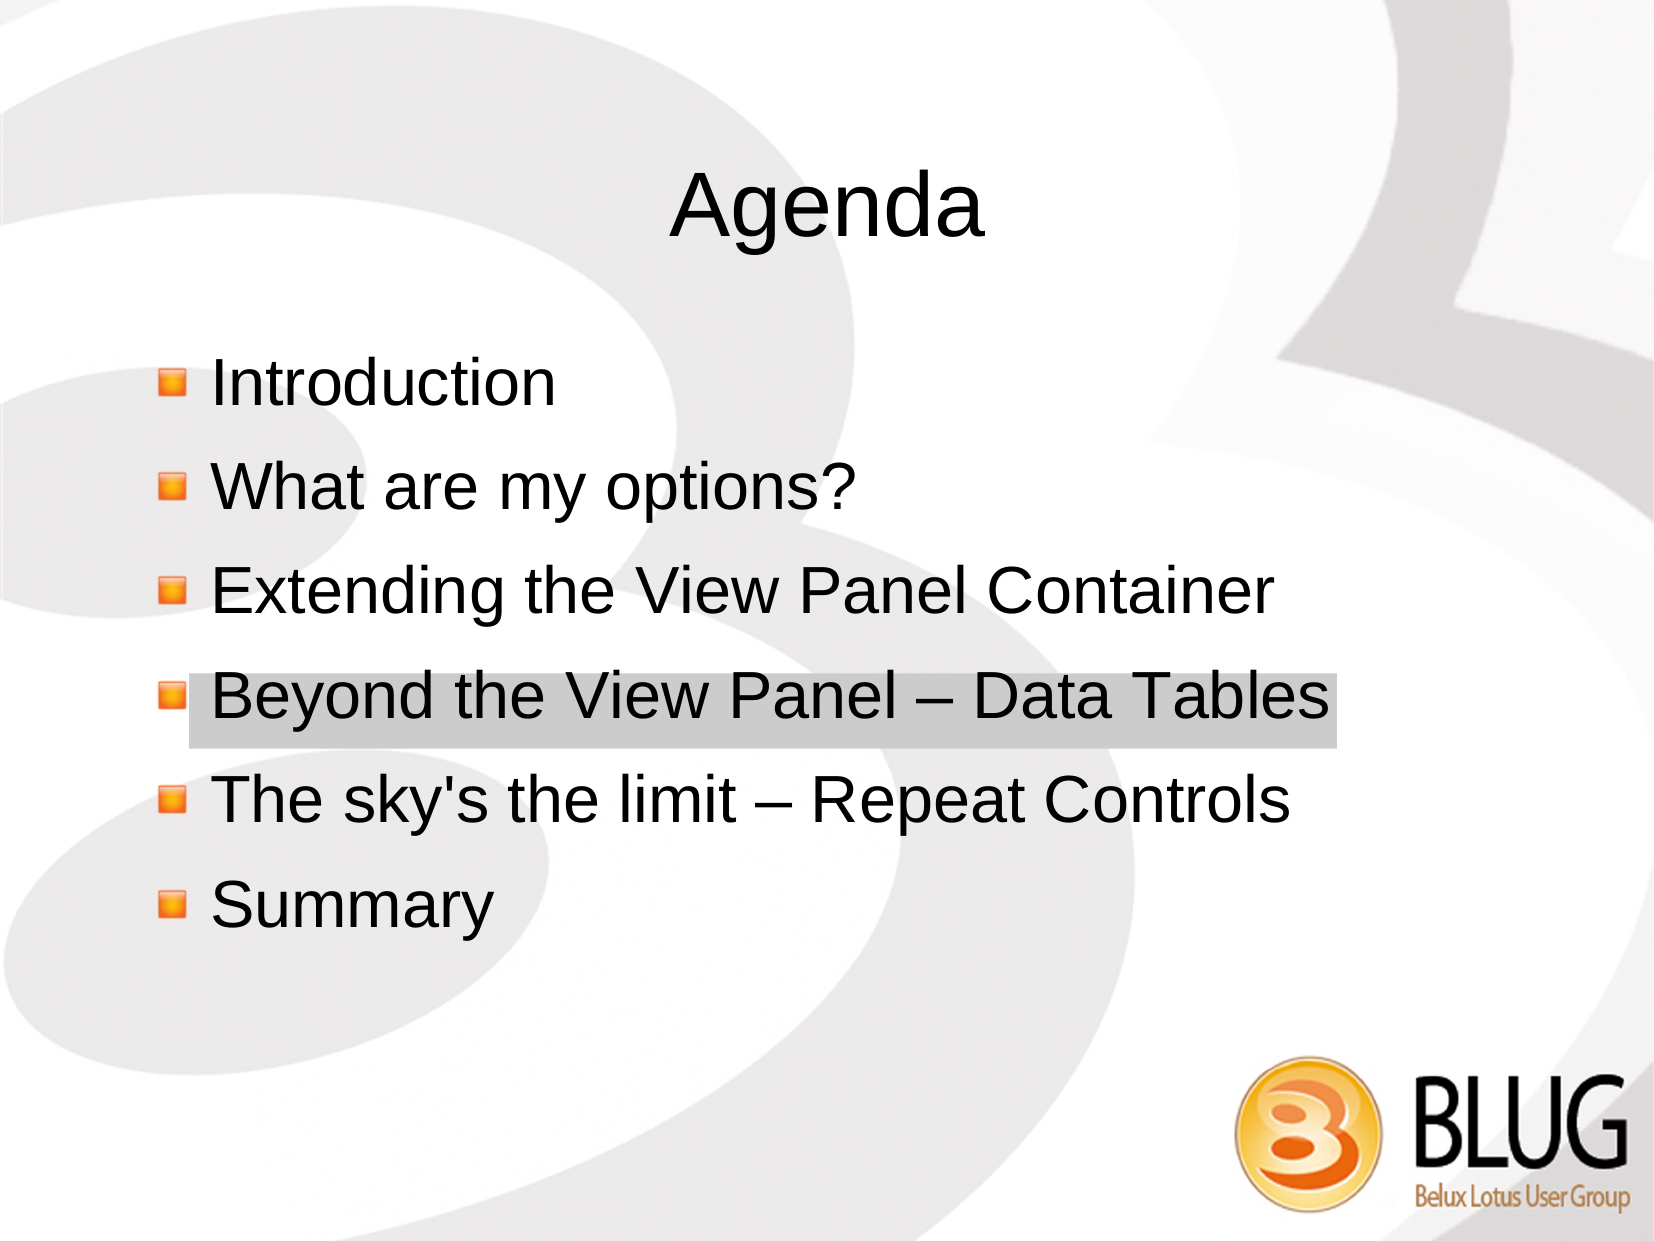

# Agenda
Introduction
What are my options?
Extending the View Panel Container
Beyond the View Panel – Data Tables
The sky's the limit – Repeat Controls
Summary